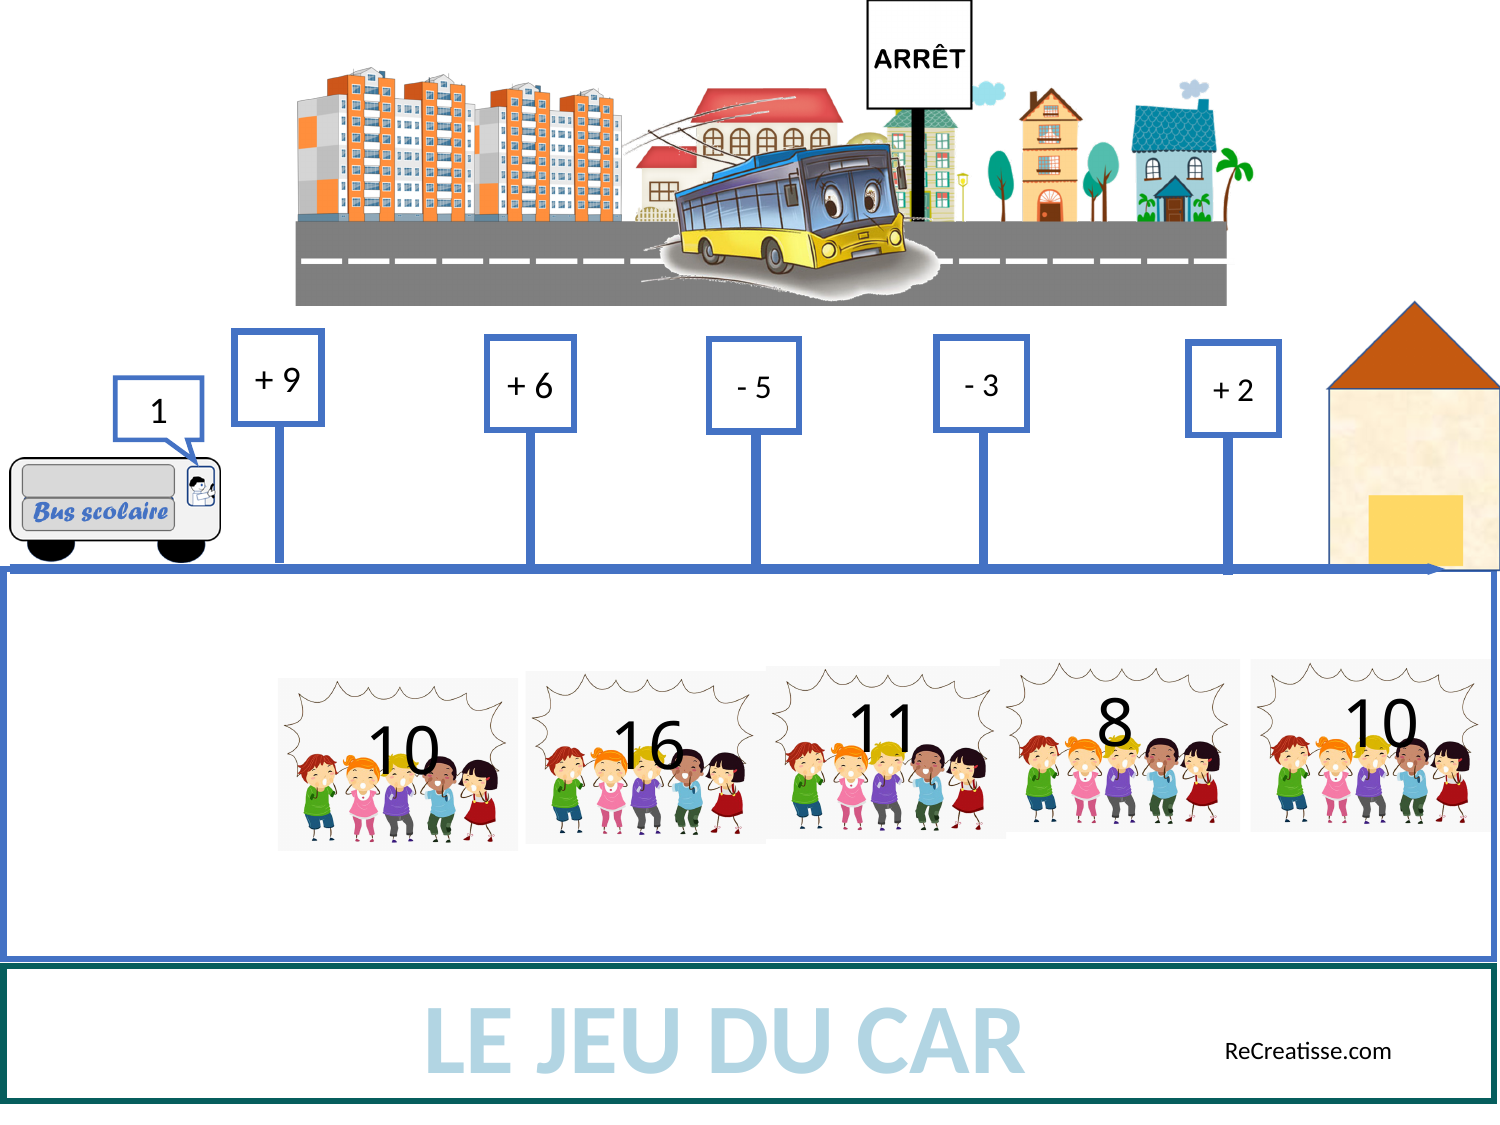

+ 9
+ 6
- 3
- 5
+ 2
1
8
10
11
16
10
 LE JEU DU CAR
ReCreatisse.com